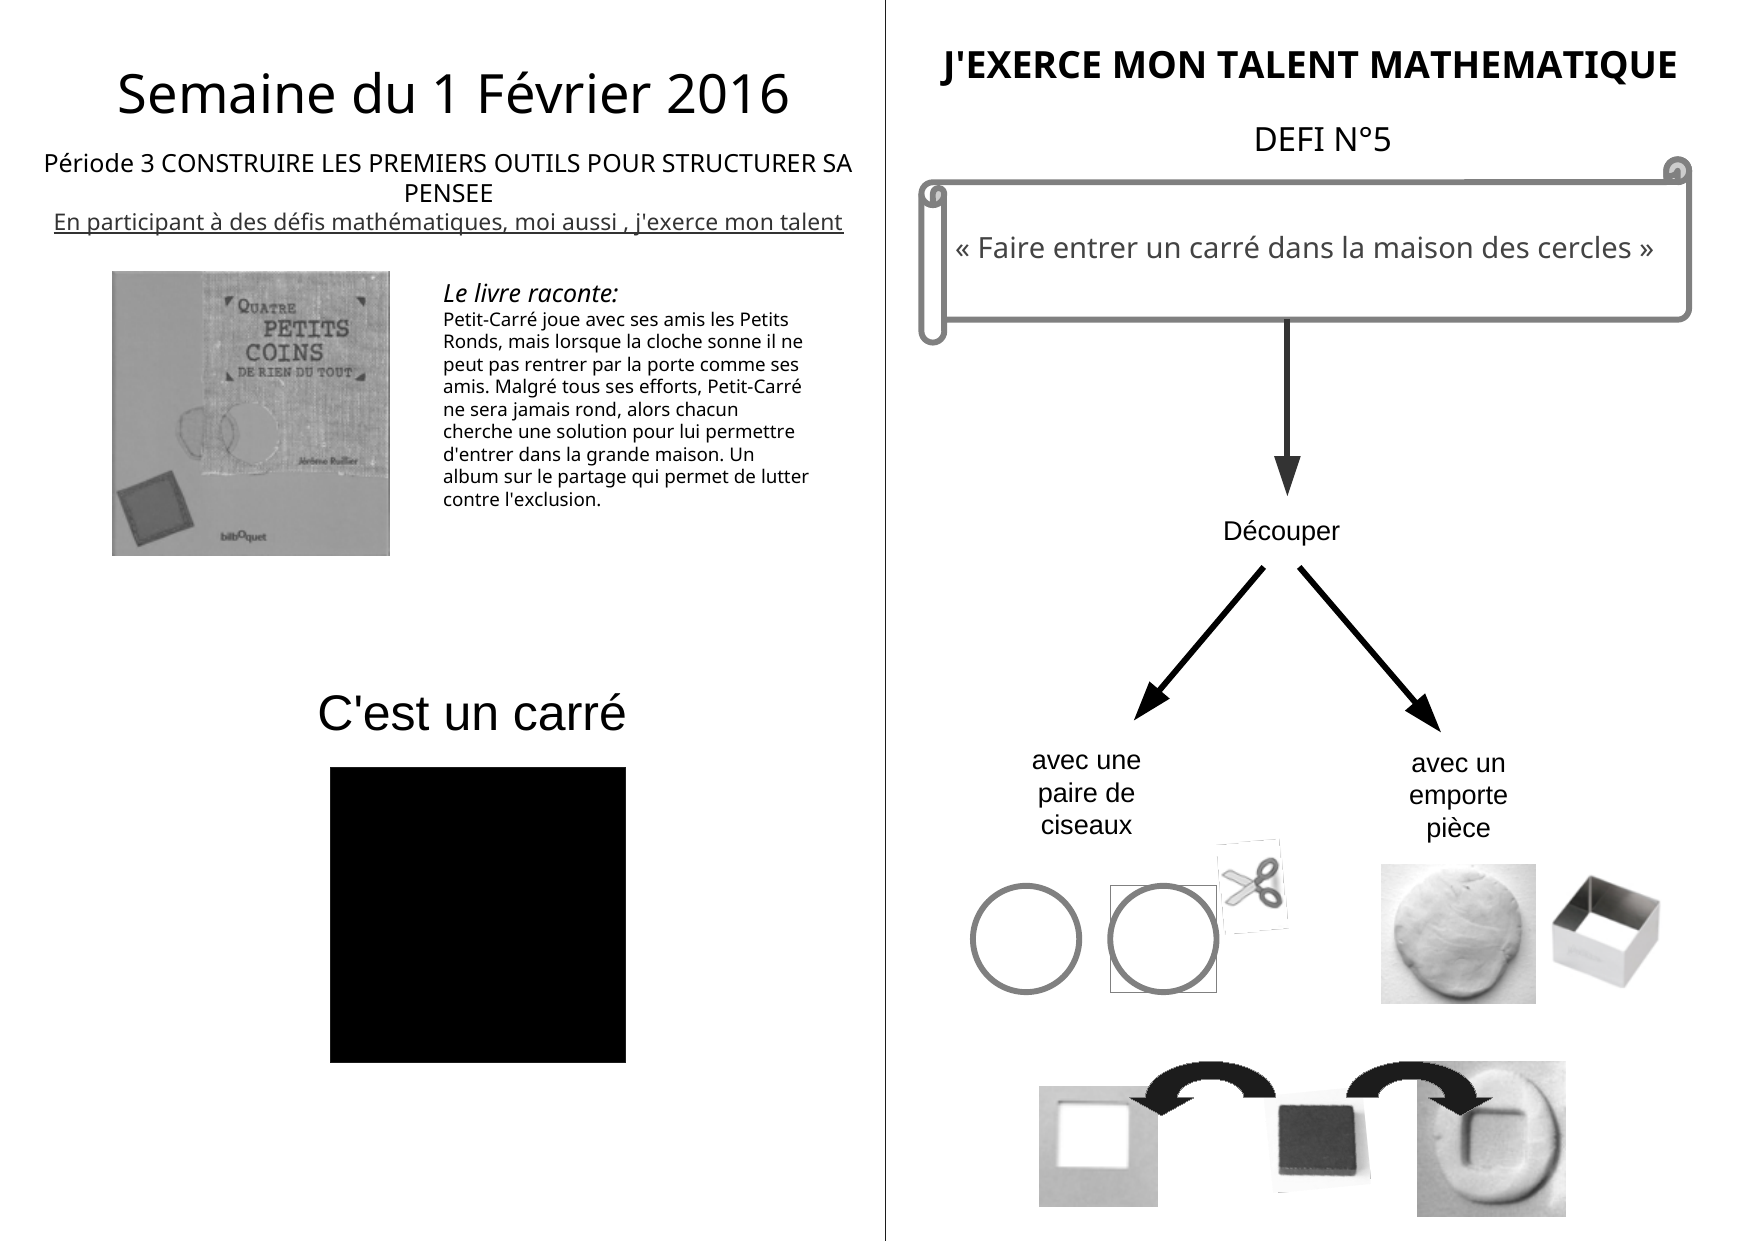

J'EXERCE MON TALENT MATHEMATIQUE
Semaine du 1 Février 2016
DEFI N°5
Période 3 CONSTRUIRE LES PREMIERS OUTILS POUR STRUCTURER SA PENSEE
En participant à des défis mathématiques, moi aussi , j'exerce mon talent
« Faire entrer un carré dans la maison des cercles »
Le livre raconte:
Petit-Carré joue avec ses amis les Petits Ronds, mais lorsque la cloche sonne il ne peut pas rentrer par la porte comme ses amis. Malgré tous ses efforts, Petit-Carré ne sera jamais rond, alors chacun cherche une solution pour lui permettre d'entrer dans la grande maison. Un album sur le partage qui permet de lutter contre l'exclusion.
Découper
C'est un carré
avec une paire de ciseaux
avec un emporte pièce